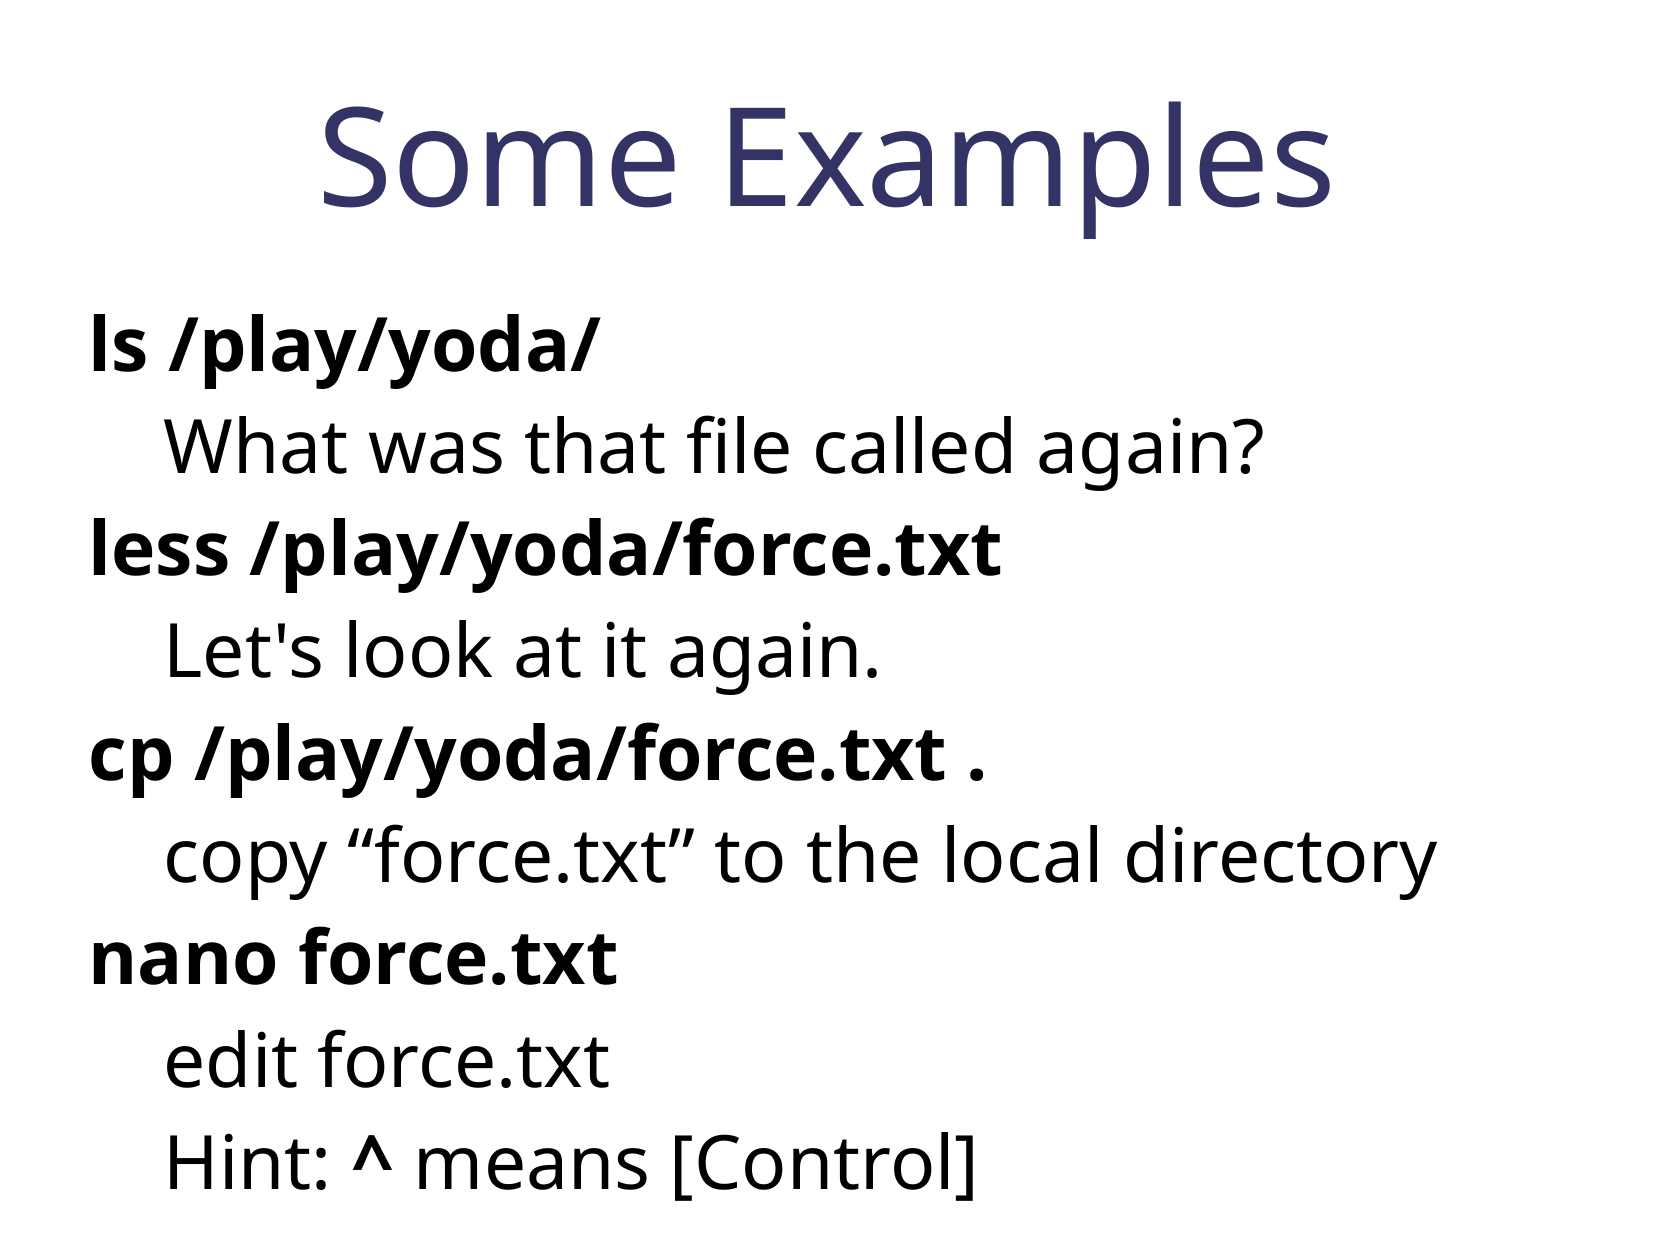

# Some Examples
ls /play/yoda/
	What was that file called again?
less /play/yoda/force.txt
	Let's look at it again.
cp /play/yoda/force.txt .
	copy “force.txt” to the local directory
nano force.txt
	edit force.txt
	Hint: ^ means [Control]